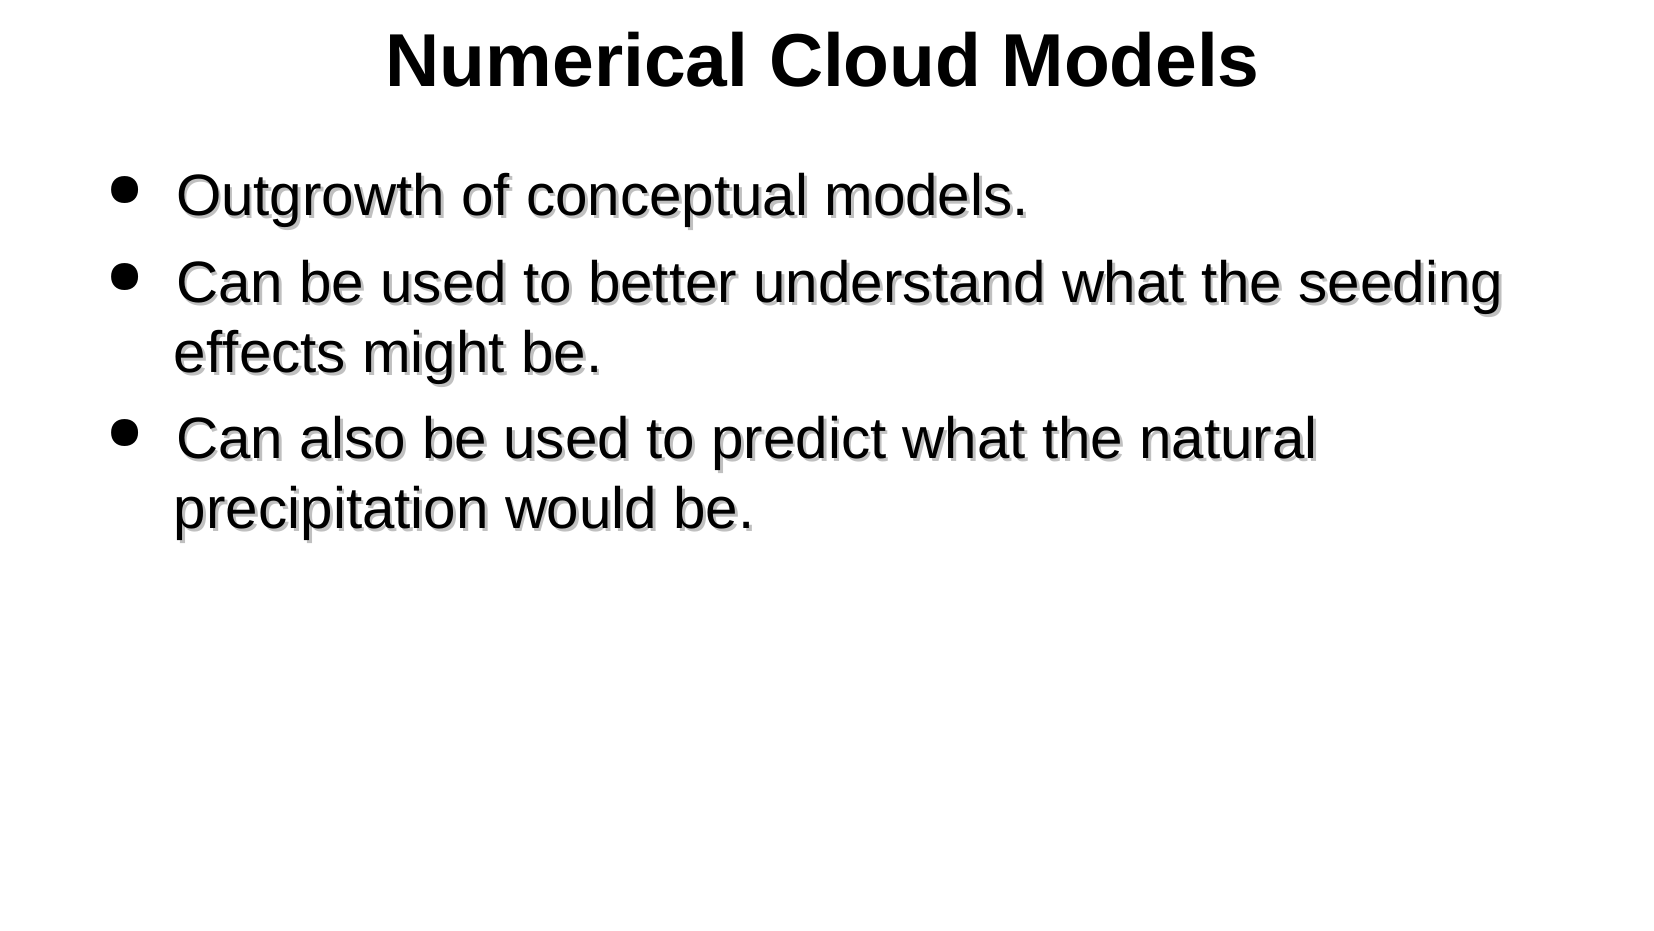

# Numerical Cloud Models
 Outgrowth of conceptual models.
 Can be used to better understand what the seeding effects might be.
 Can also be used to predict what the natural precipitation would be.